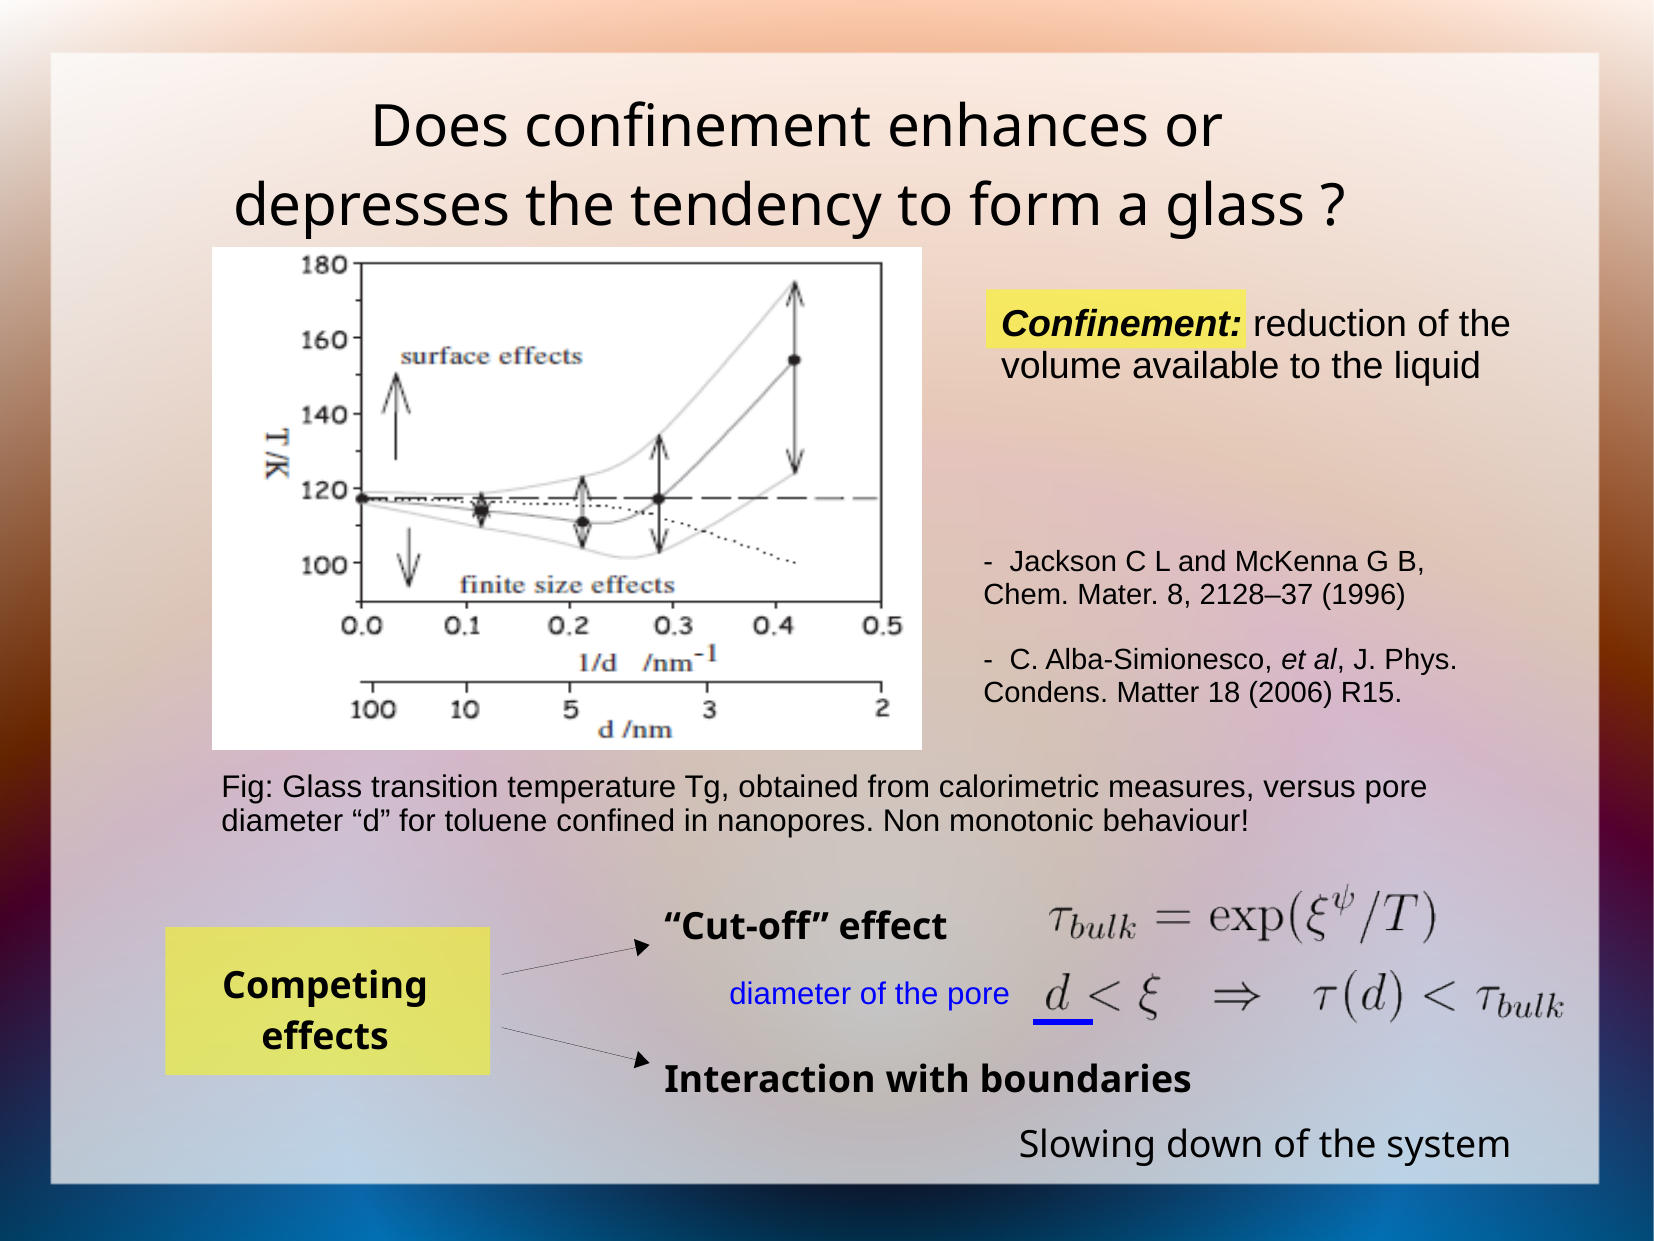

Does confinement enhances or depresses the tendency to form a glass ?
Confinement: reduction of the volume available to the liquid
- Jackson C L and McKenna G B, Chem. Mater. 8, 2128–37 (1996)
- C. Alba-Simionesco, et al, J. Phys. Condens. Matter 18 (2006) R15.
Fig: Glass transition temperature Tg, obtained from calorimetric measures, versus pore diameter “d” for toluene confined in nanopores. Non monotonic behaviour!
“Cut-off” effect
Competing effects
diameter of the pore
Interaction with boundaries
Slowing down of the system